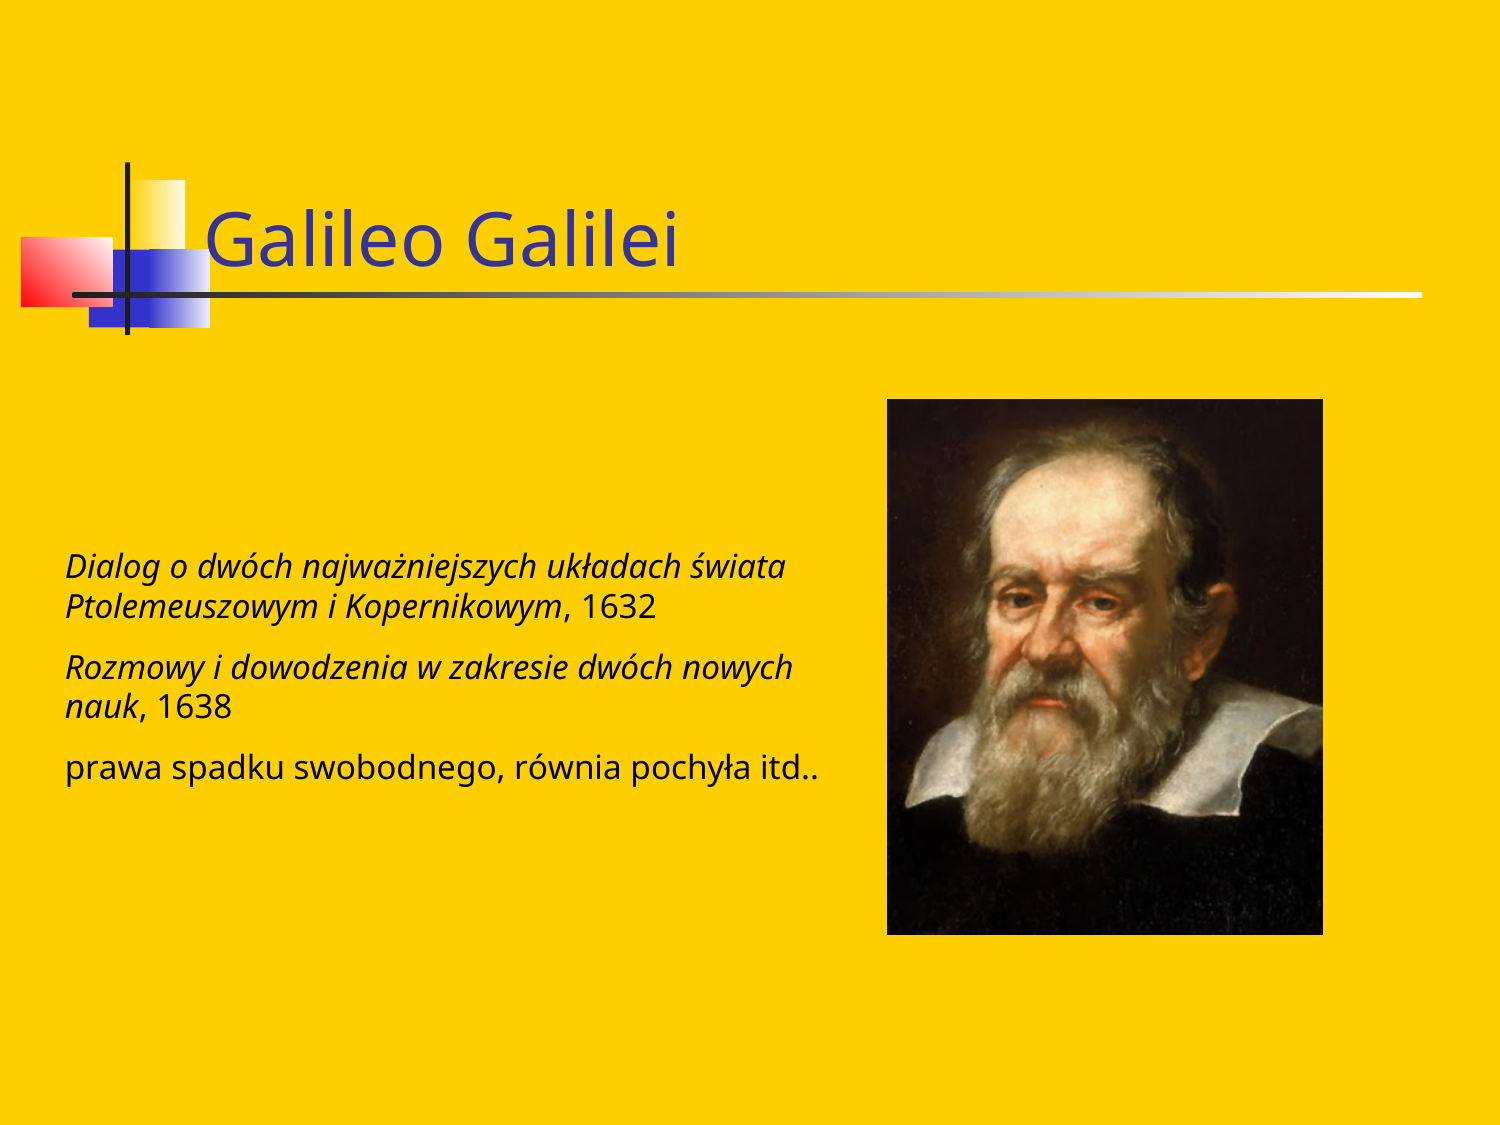

# Galileo Galilei
Dialog o dwóch najważniejszych układach świata Ptolemeuszowym i Kopernikowym, 1632
Rozmowy i dowodzenia w zakresie dwóch nowych nauk, 1638
prawa spadku swobodnego, równia pochyła itd..